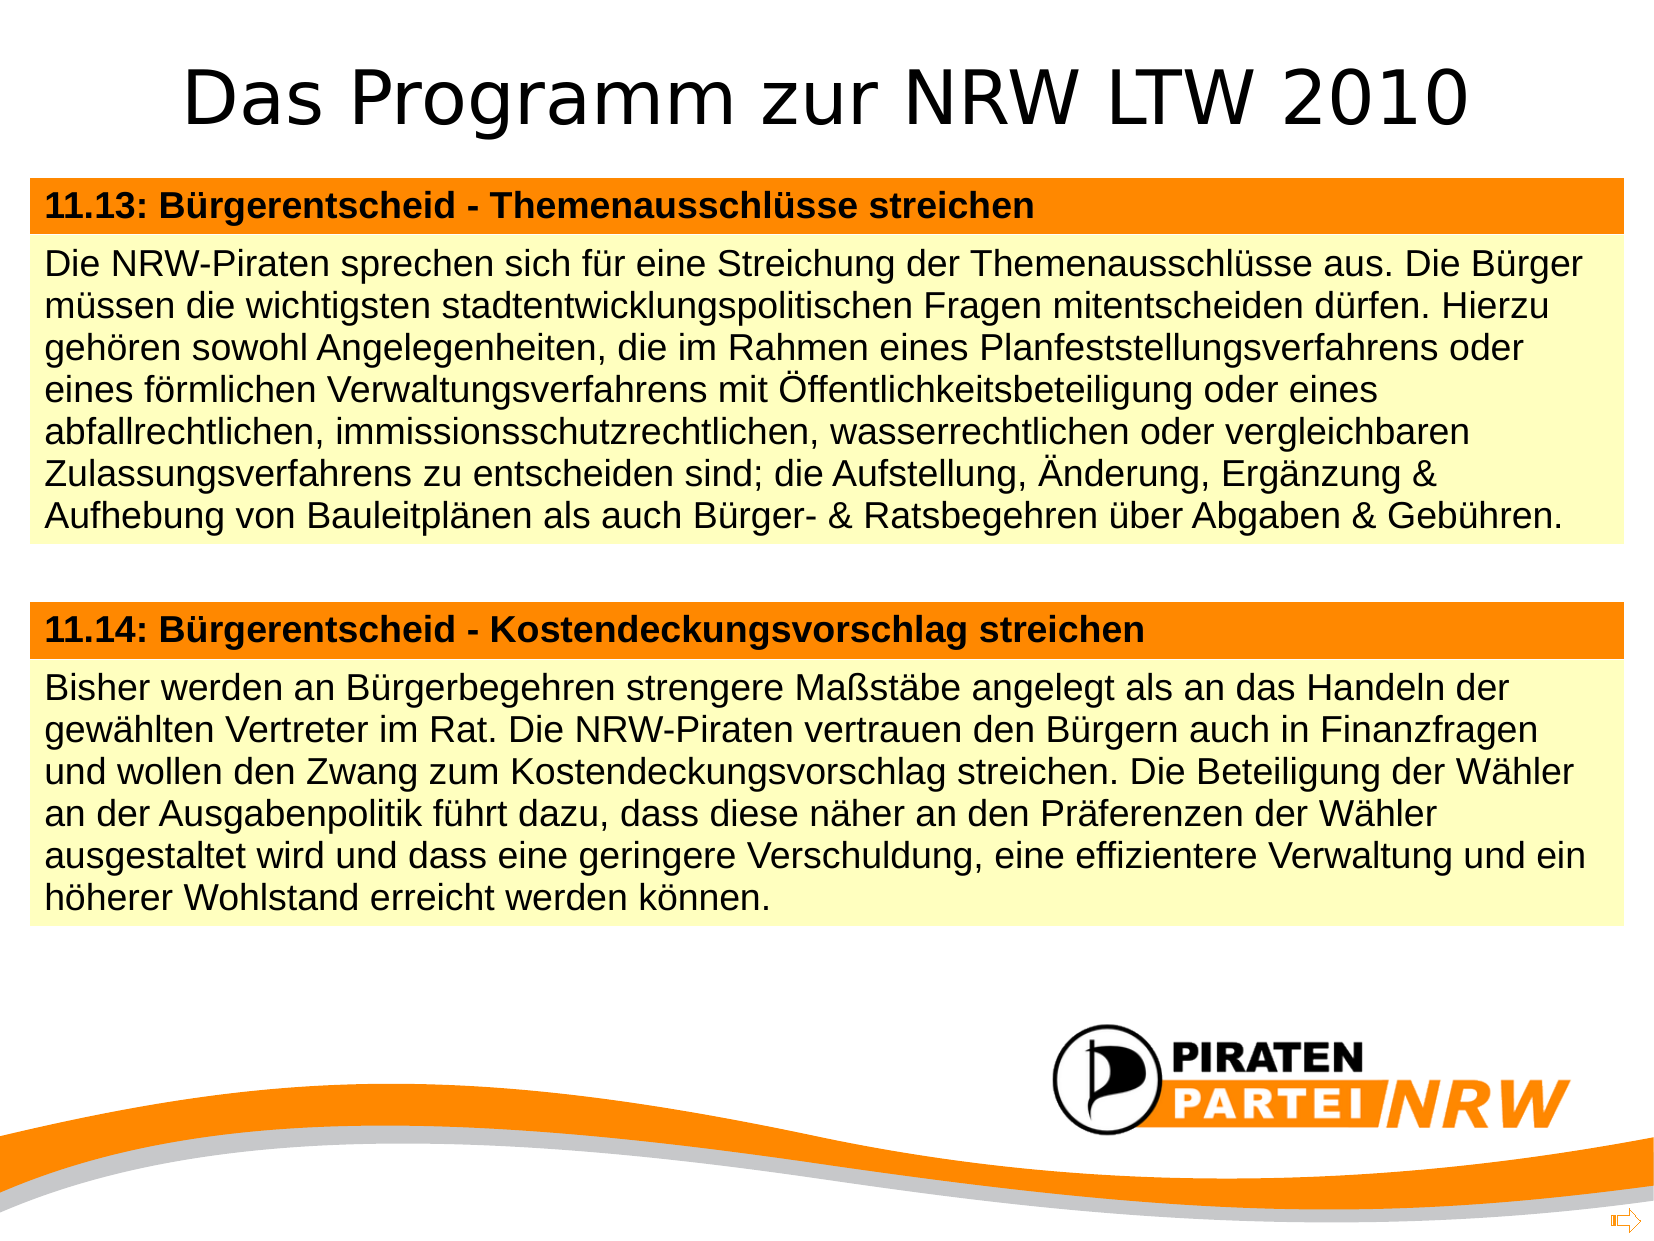

# Das Programm zur NRW LTW 2010
| 11.13: Bürgerentscheid - Themenausschlüsse streichen |
| --- |
| Die NRW-Piraten sprechen sich für eine Streichung der Themenausschlüsse aus. Die Bürger müssen die wichtigsten stadtentwicklungspolitischen Fragen mitentscheiden dürfen. Hierzu gehören sowohl Angelegenheiten, die im Rahmen eines Planfeststellungsverfahrens oder eines förmlichen Verwaltungsverfahrens mit Öffentlichkeitsbeteiligung oder eines abfallrechtlichen, immissionsschutzrechtlichen, wasserrechtlichen oder vergleichbaren Zulassungsverfahrens zu entscheiden sind; die Aufstellung, Änderung, Ergänzung & Aufhebung von Bauleitplänen als auch Bürger- & Ratsbegehren über Abgaben & Gebühren. |
| |
| 11.14: Bürgerentscheid - Kostendeckungsvorschlag streichen |
| Bisher werden an Bürgerbegehren strengere Maßstäbe angelegt als an das Handeln der gewählten Vertreter im Rat. Die NRW-Piraten vertrauen den Bürgern auch in Finanzfragen und wollen den Zwang zum Kostendeckungsvorschlag streichen. Die Beteiligung der Wähler an der Ausgabenpolitik führt dazu, dass diese näher an den Präferenzen der Wähler ausgestaltet wird und dass eine geringere Verschuldung, eine effizientere Verwaltung und ein höherer Wohlstand erreicht werden können. |